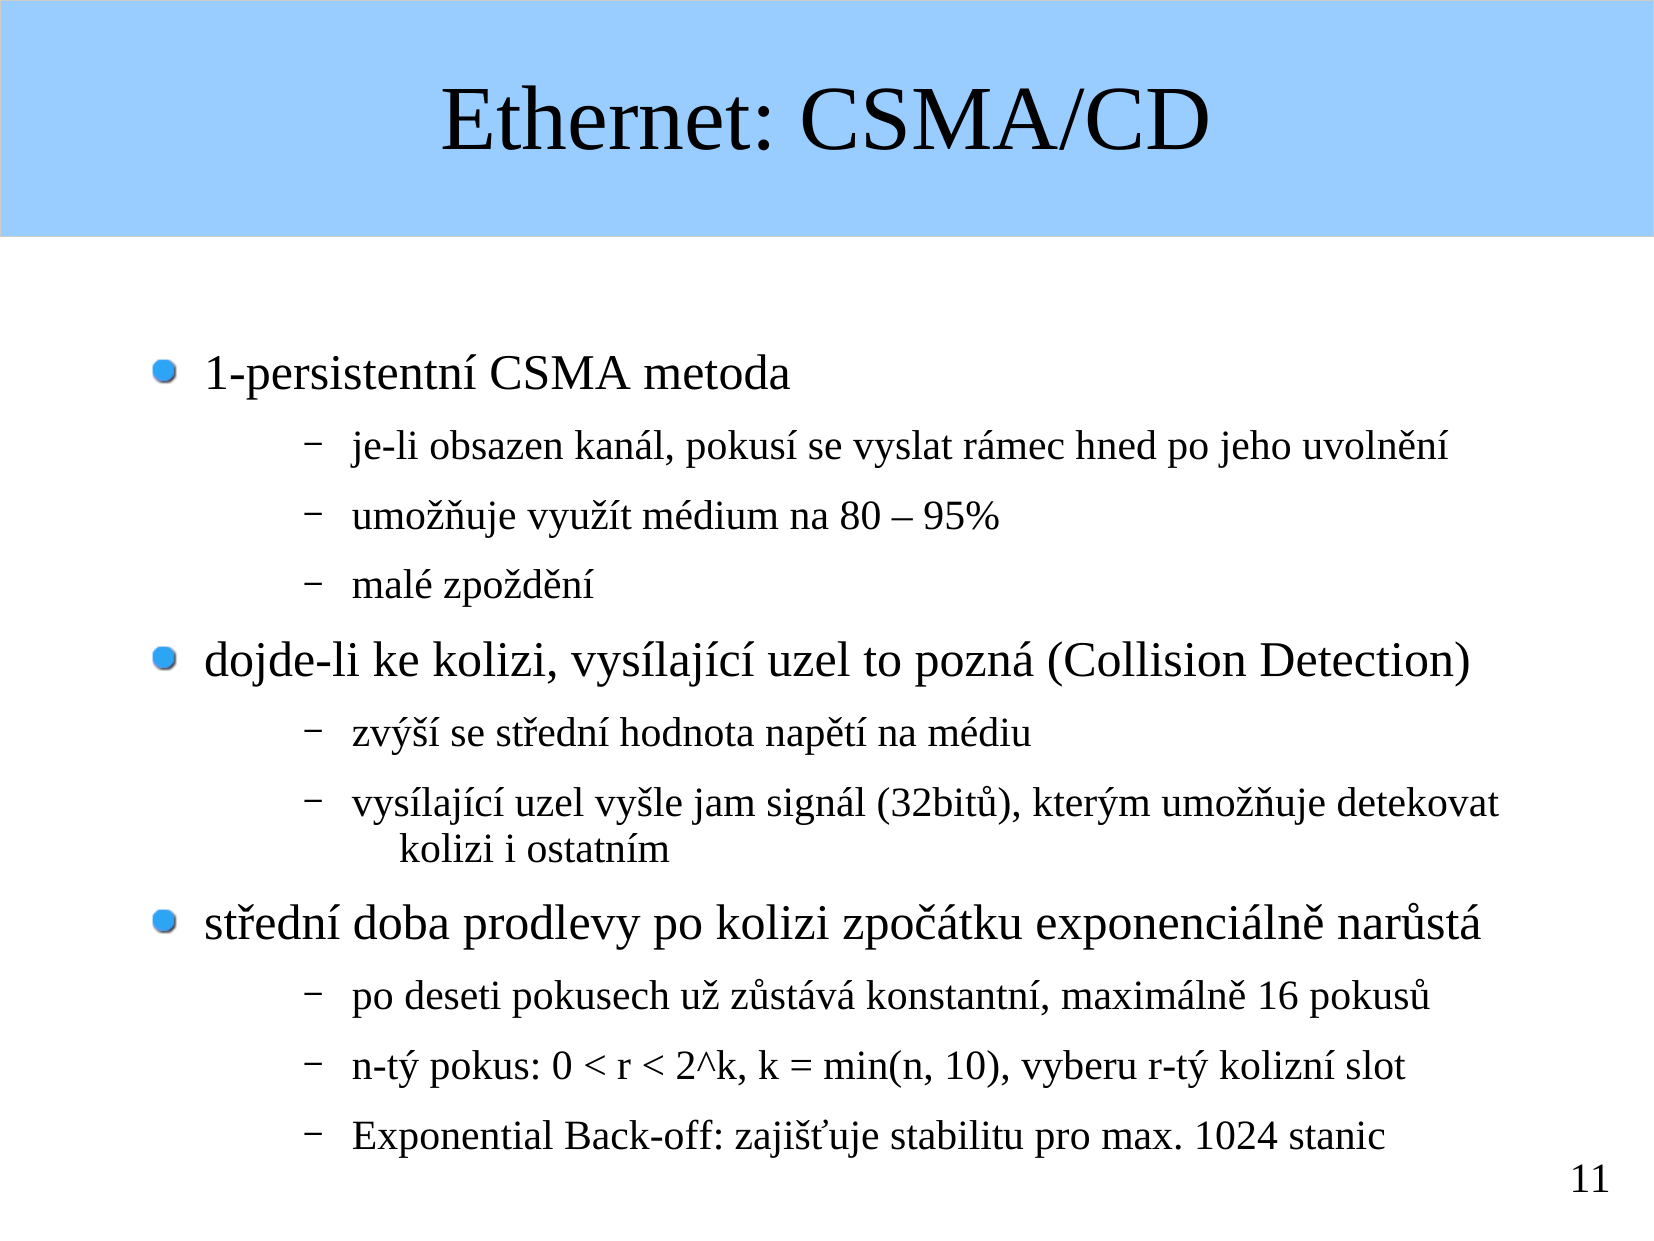

# Ethernet: CSMA/CD
1-persistentní CSMA metoda
je-li obsazen kanál, pokusí se vyslat rámec hned po jeho uvolnění
umožňuje využít médium na 80 – 95%
malé zpoždění
dojde-li ke kolizi, vysílající uzel to pozná (Collision Detection)
zvýší se střední hodnota napětí na médiu
vysílající uzel vyšle jam signál (32bitů), kterým umožňuje detekovat kolizi i ostatním
střední doba prodlevy po kolizi zpočátku exponenciálně narůstá
po deseti pokusech už zůstává konstantní, maximálně 16 pokusů
n-tý pokus: 0 < r < 2^k, k = min(n, 10), vyberu r-tý kolizní slot
Exponential Back-off: zajišťuje stabilitu pro max. 1024 stanic